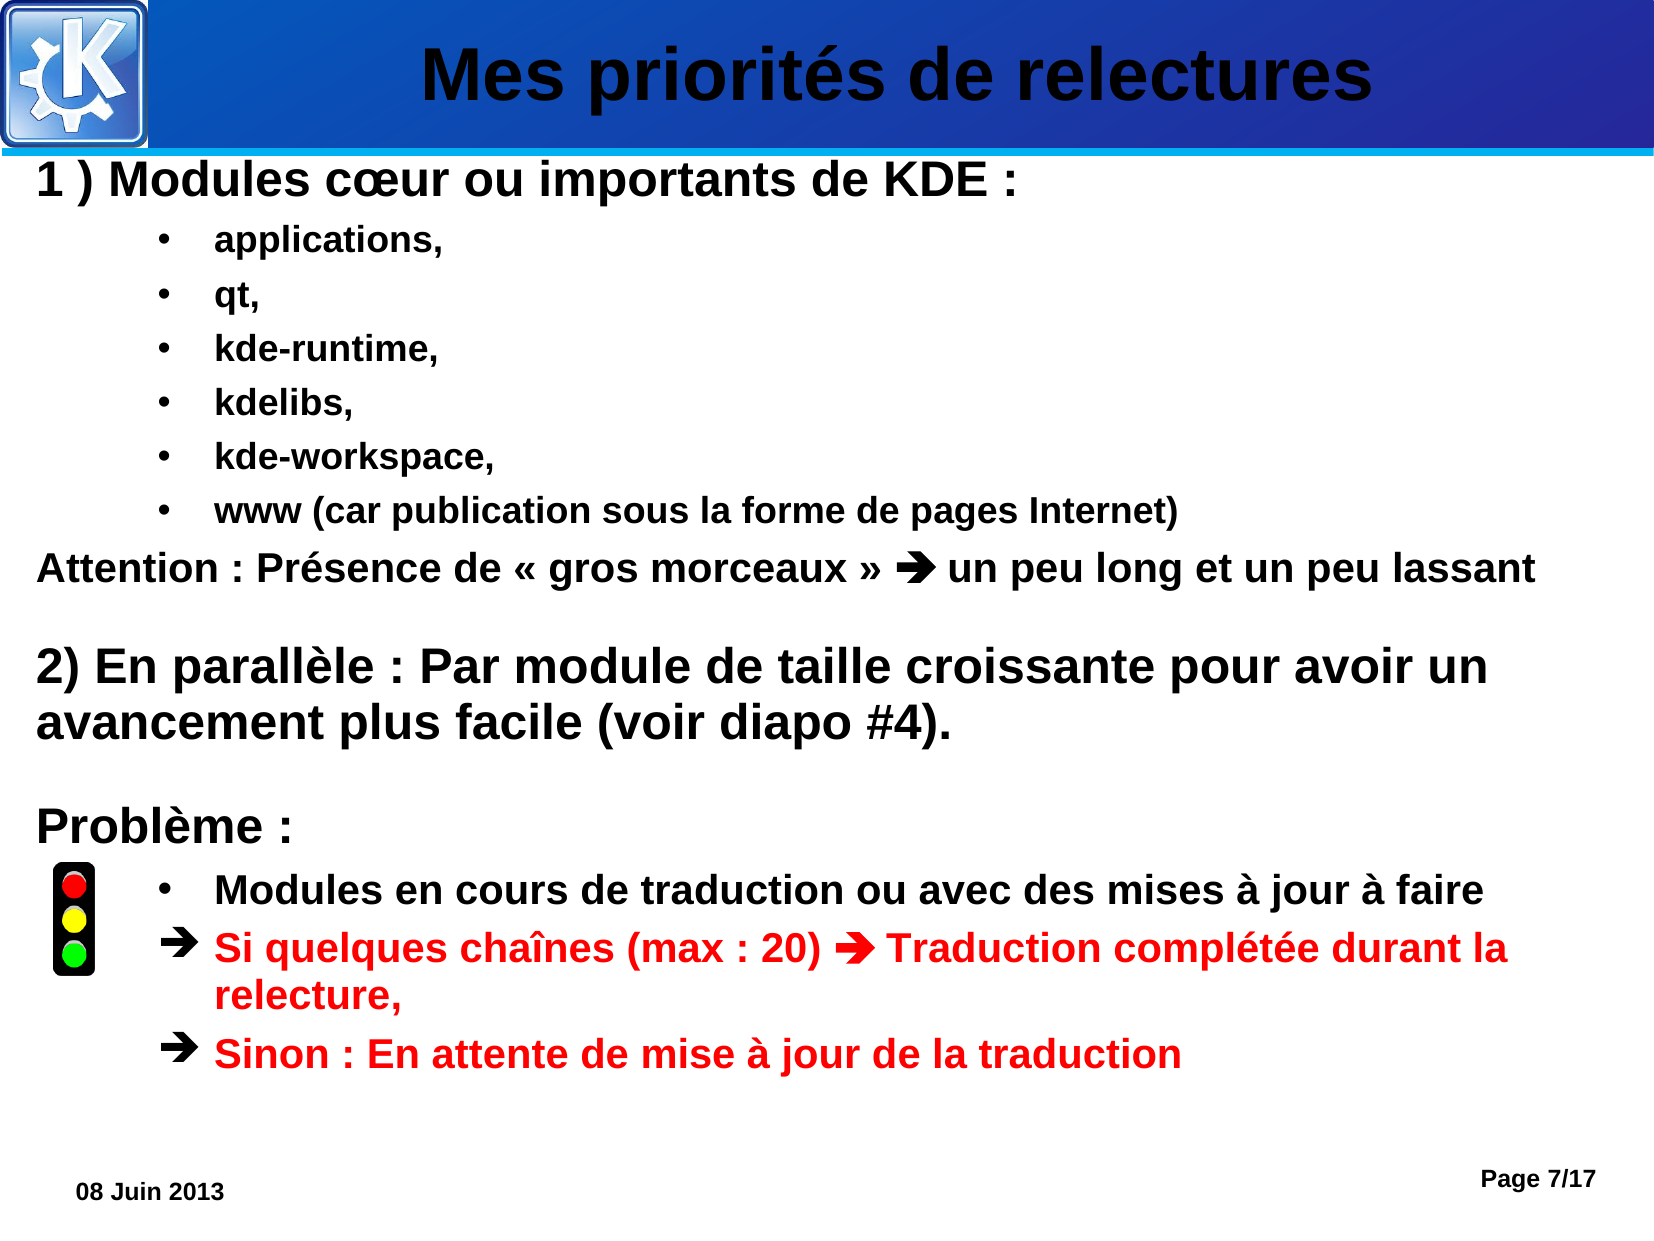

Mes priorités de relectures
1 ) Modules cœur ou importants de KDE :
applications,
qt,
kde-runtime,
kdelibs,
kde-workspace,
www (car publication sous la forme de pages Internet)
Attention : Présence de « gros morceaux »  un peu long et un peu lassant
2) En parallèle : Par module de taille croissante pour avoir un avancement plus facile (voir diapo #4).
Problème :
Modules en cours de traduction ou avec des mises à jour à faire
Si quelques chaînes (max : 20)  Traduction complétée durant la relecture,
Sinon : En attente de mise à jour de la traduction